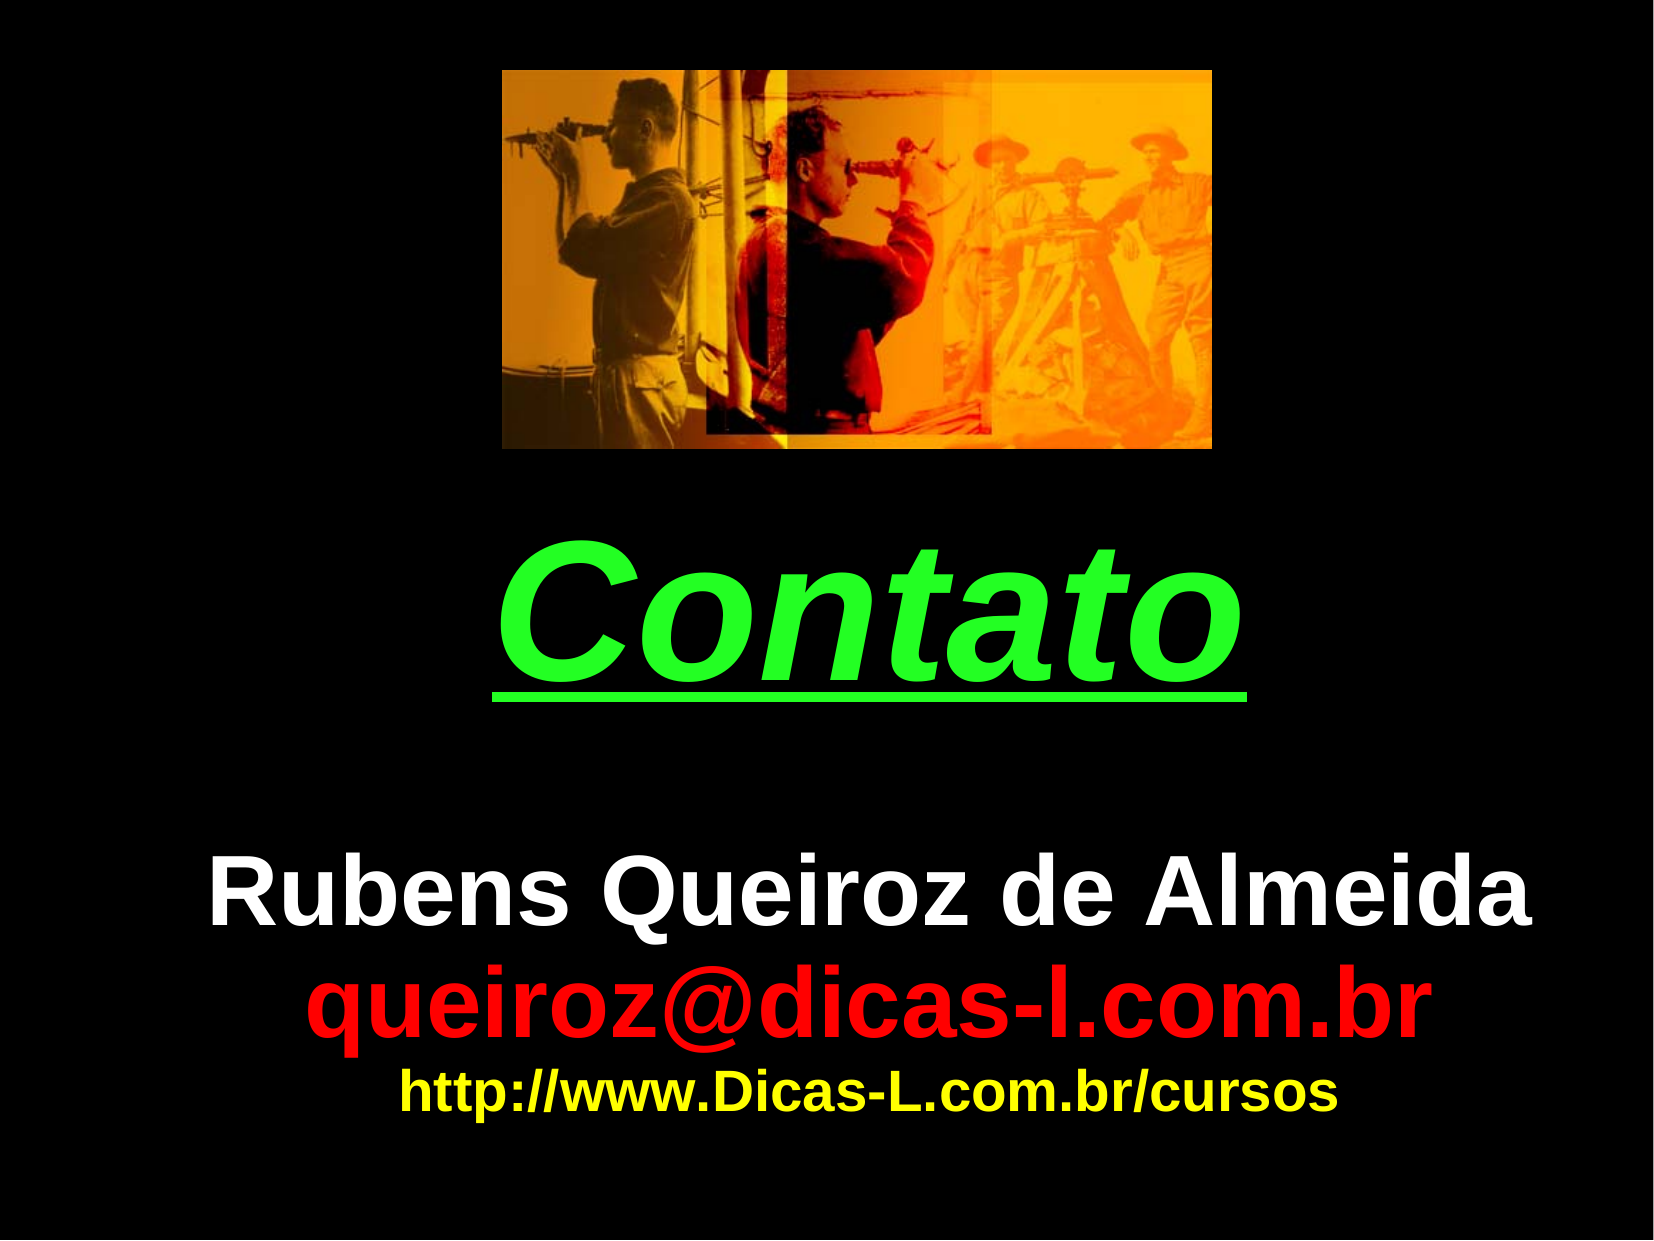

# Contato Rubens Queiroz de Almeida queiroz@dicas-l.com.br http://www.Dicas-L.com.br/cursos